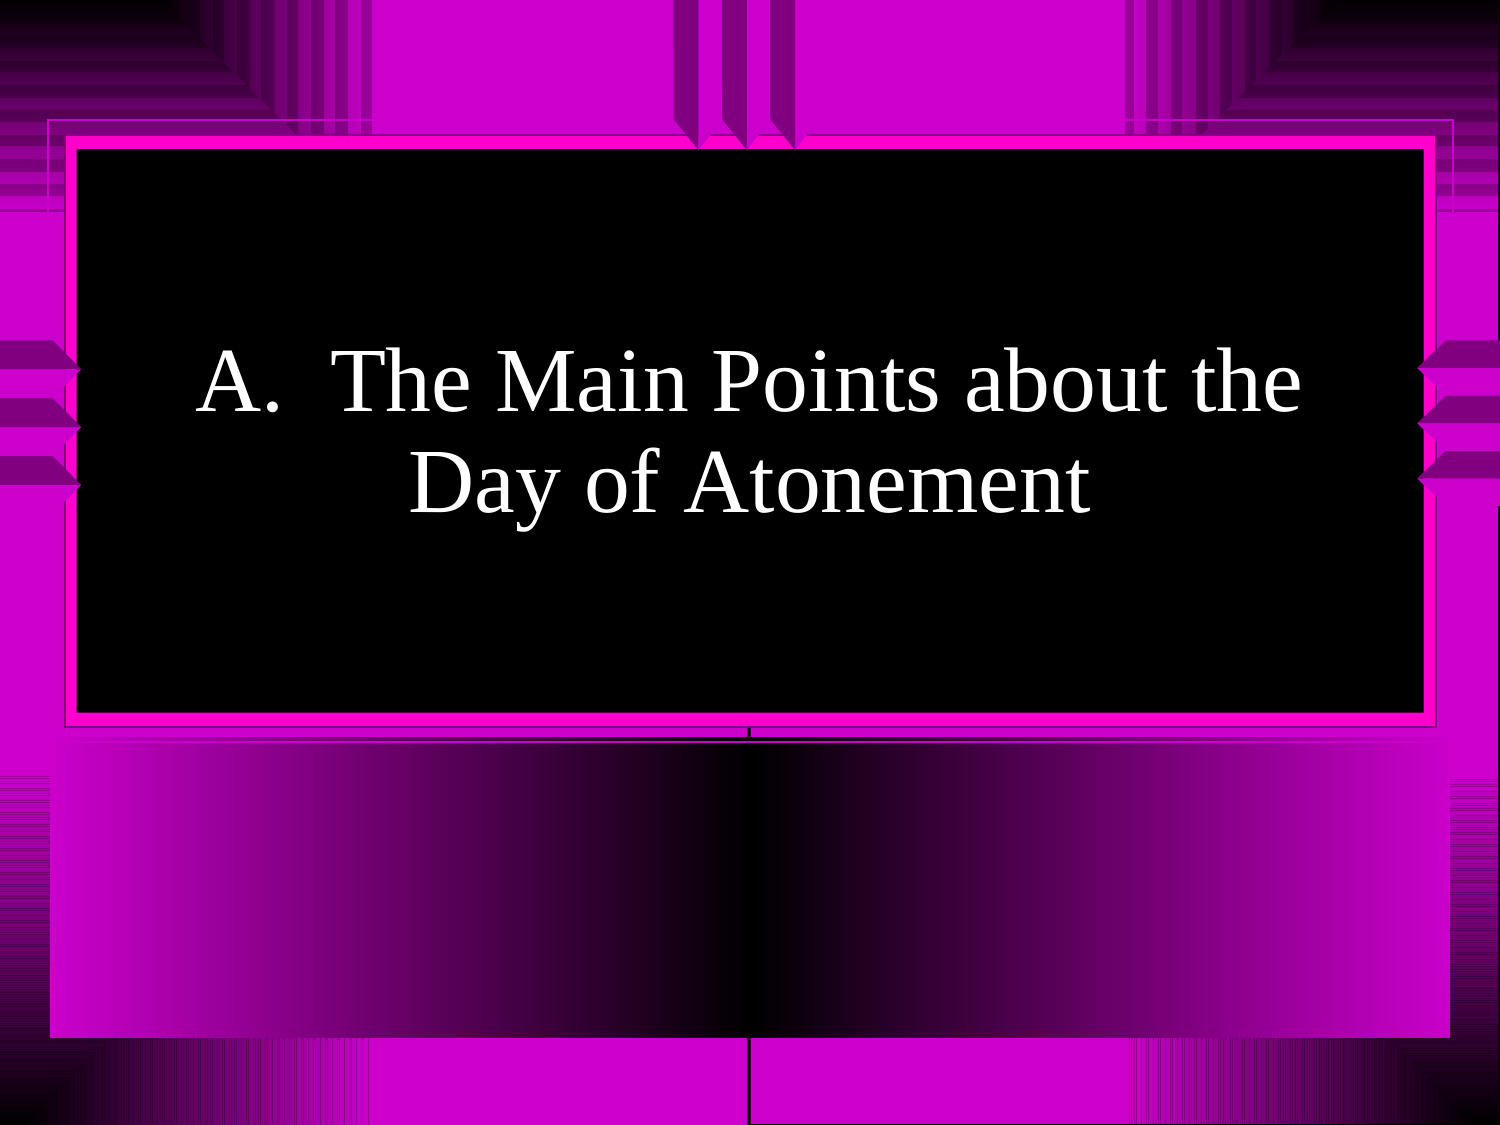

# A. The Main Points about the Day of Atonement